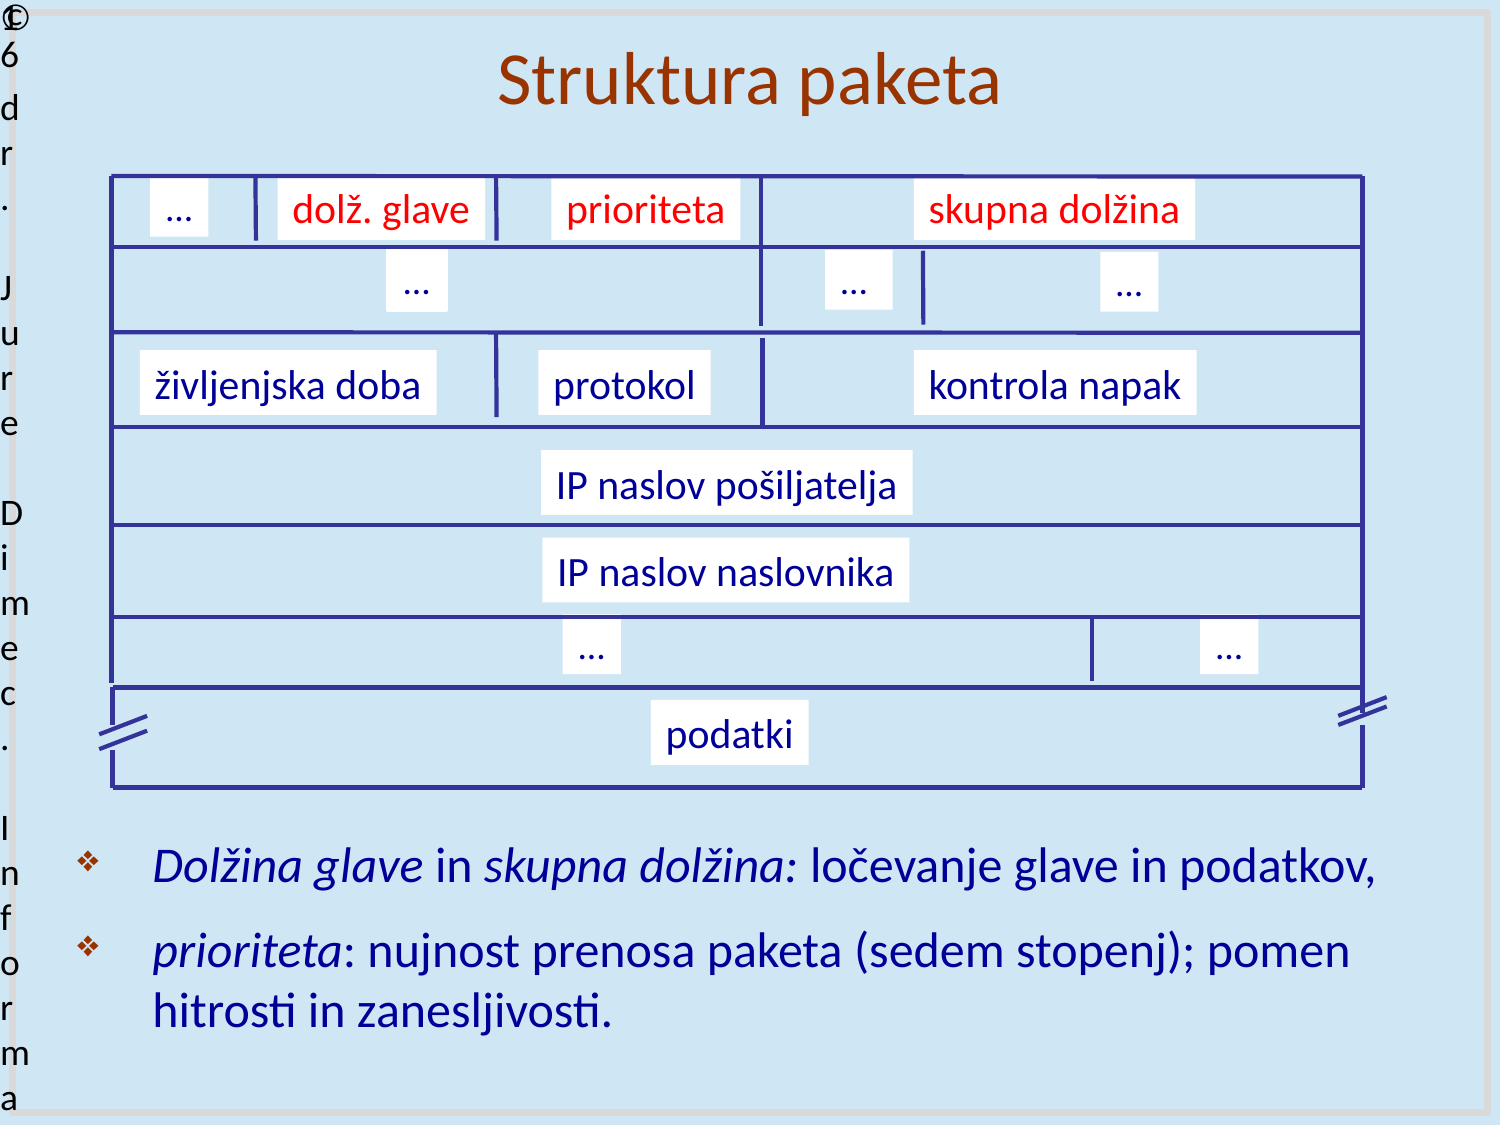

© dr. Jure Dimec. Informacijski viri na Internetu (2012 / 13). Protokoli.
# Struktura paketa
dolž. glave
prioriteta
skupna dolžina
...
...
...
...
življenjska doba
protokol
kontrola napak
IP naslov pošiljatelja
IP naslov naslovnika
...
...
podatki
Dolžina glave in skupna dolžina: ločevanje glave in podatkov,
prioriteta: nujnost prenosa paketa (sedem stopenj); pomen hitrosti in zanesljivosti.